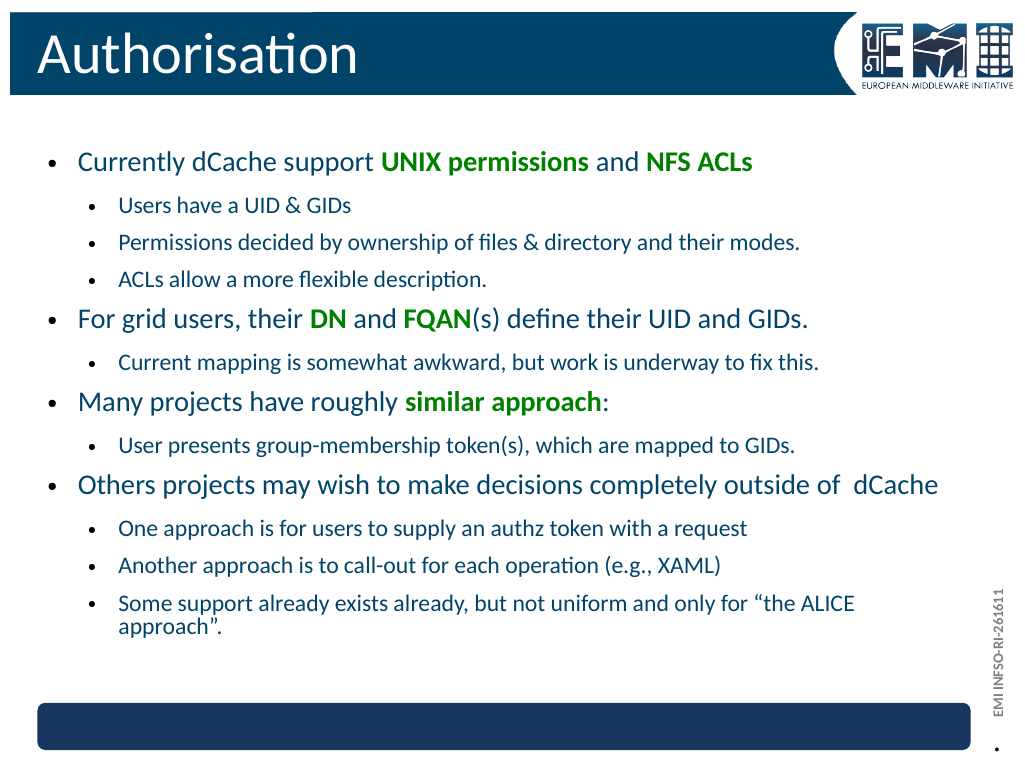

# Authorisation
Currently dCache support UNIX permissions and NFS ACLs
Users have a UID & GIDs
Permissions decided by ownership of files & directory and their modes.
ACLs allow a more flexible description.
For grid users, their DN and FQAN(s) define their UID and GIDs.
Current mapping is somewhat awkward, but work is underway to fix this.
Many projects have roughly similar approach:
User presents group-membership token(s), which are mapped to GIDs.
Others projects may wish to make decisions completely outside of dCache
One approach is for users to supply an authz token with a request
Another approach is to call-out for each operation (e.g., XAML)
Some support already exists already, but not uniform and only for “the ALICE approach”.